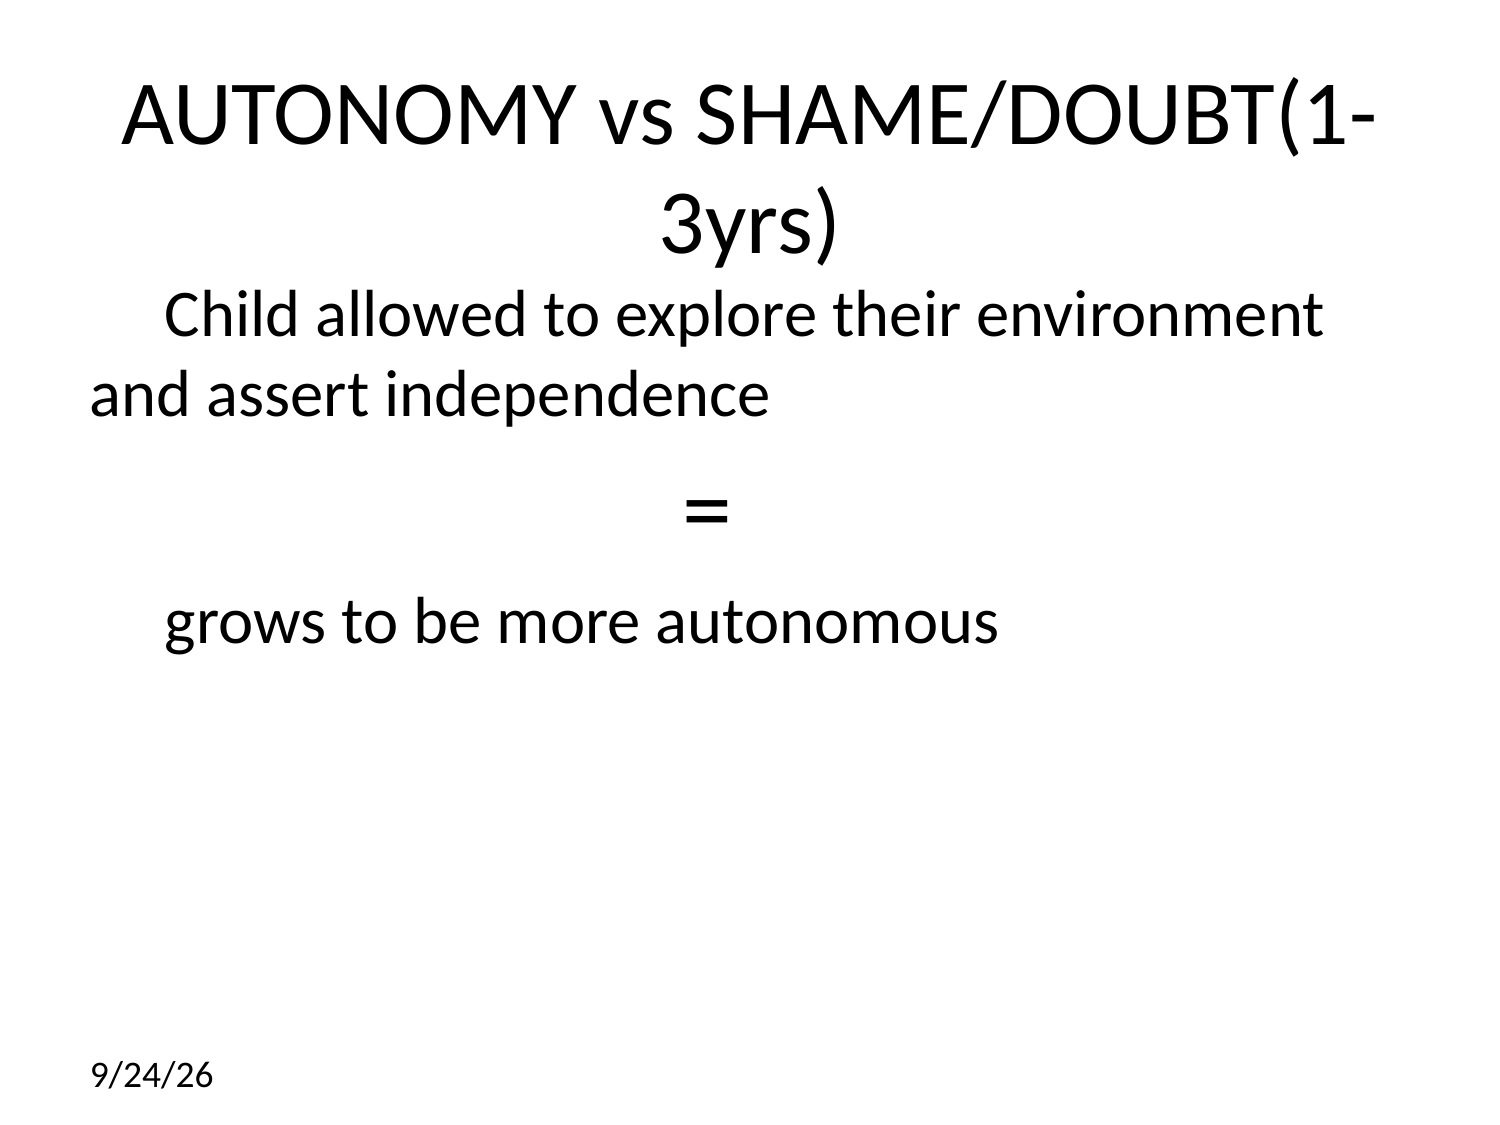

# AUTONOMY vs SHAME/DOUBT(1-3yrs)
	Child allowed to explore their environment and assert independence
=
	grows to be more autonomous